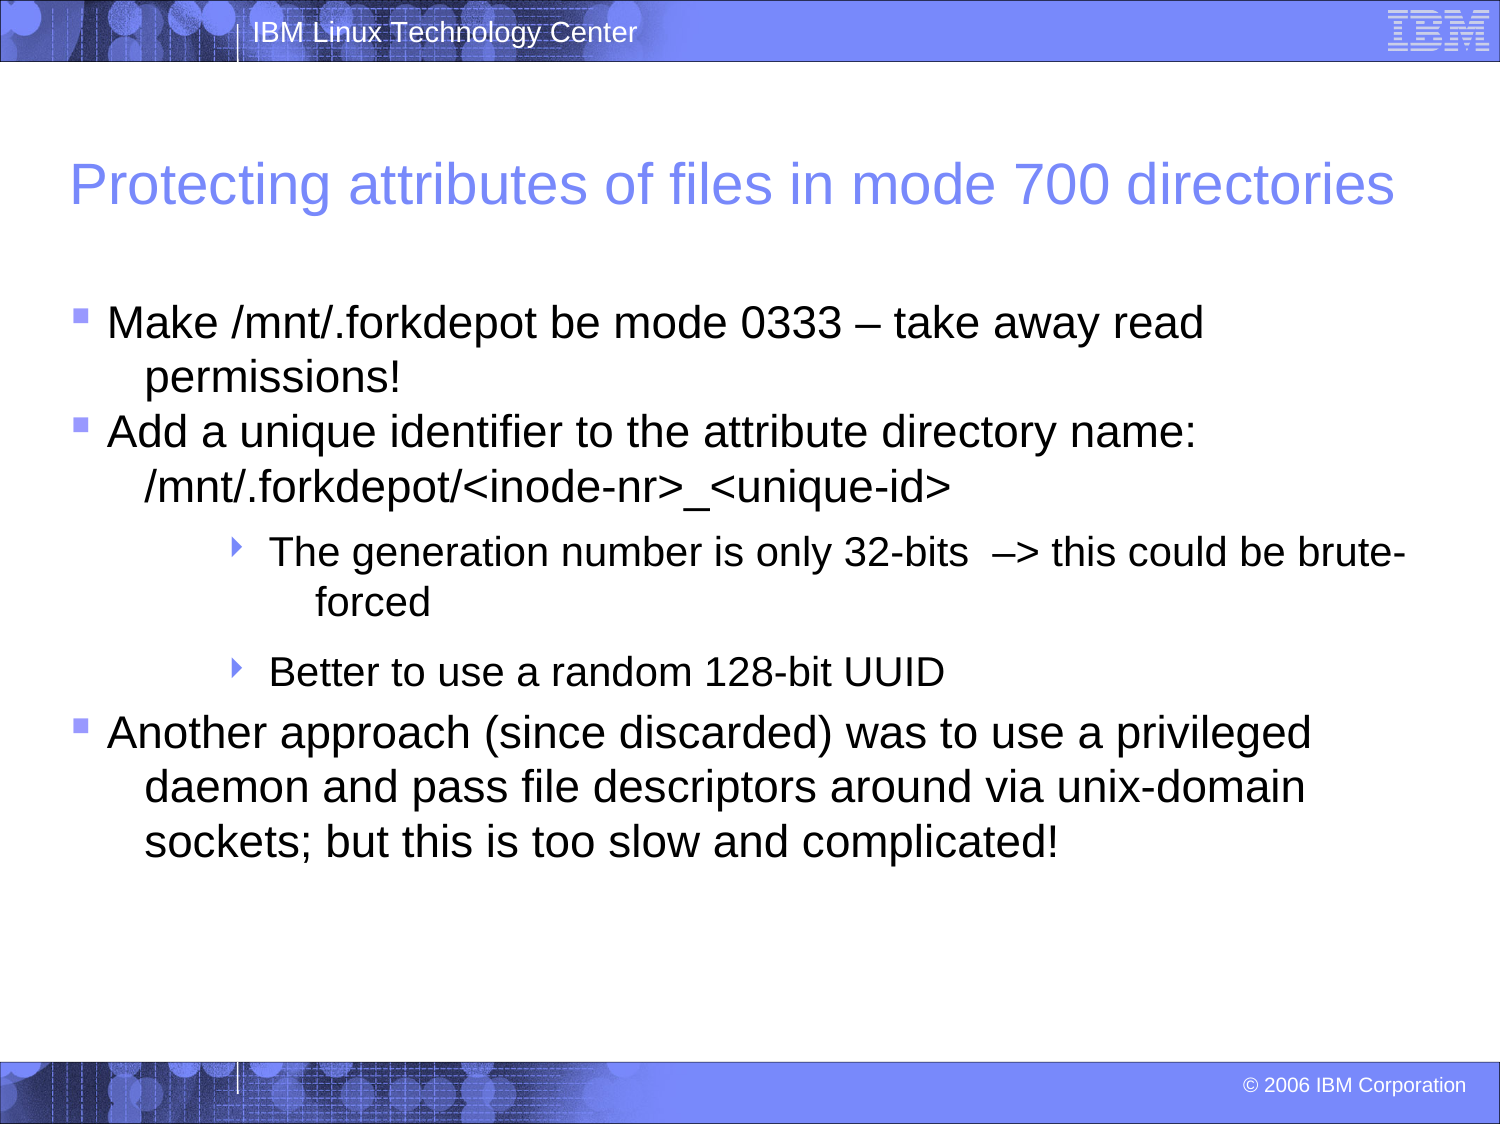

# Protecting attributes of files in mode 700 directories
Make /mnt/.forkdepot be mode 0333 – take away read permissions!
Add a unique identifier to the attribute directory name: /mnt/.forkdepot/<inode-nr>_<unique-id>
The generation number is only 32-bits –> this could be brute-forced
Better to use a random 128-bit UUID
Another approach (since discarded) was to use a privileged daemon and pass file descriptors around via unix-domain sockets; but this is too slow and complicated!